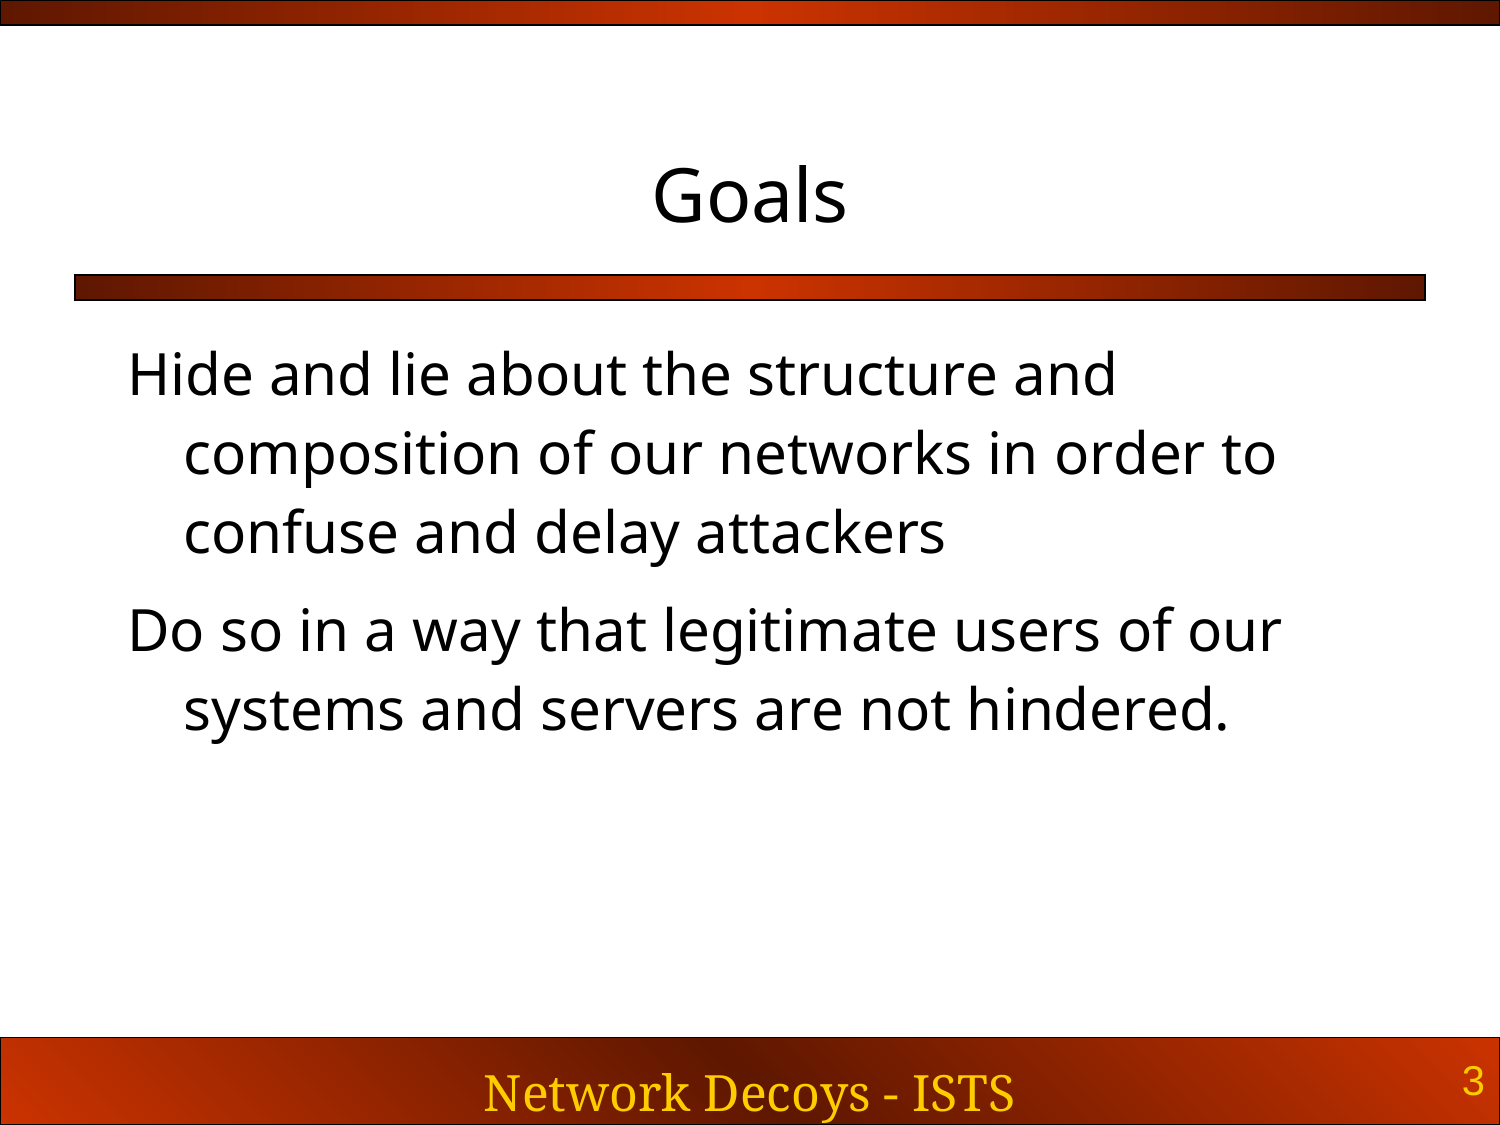

# Goals
Hide and lie about the structure and composition of our networks in order to confuse and delay attackers
Do so in a way that legitimate users of our systems and servers are not hindered.